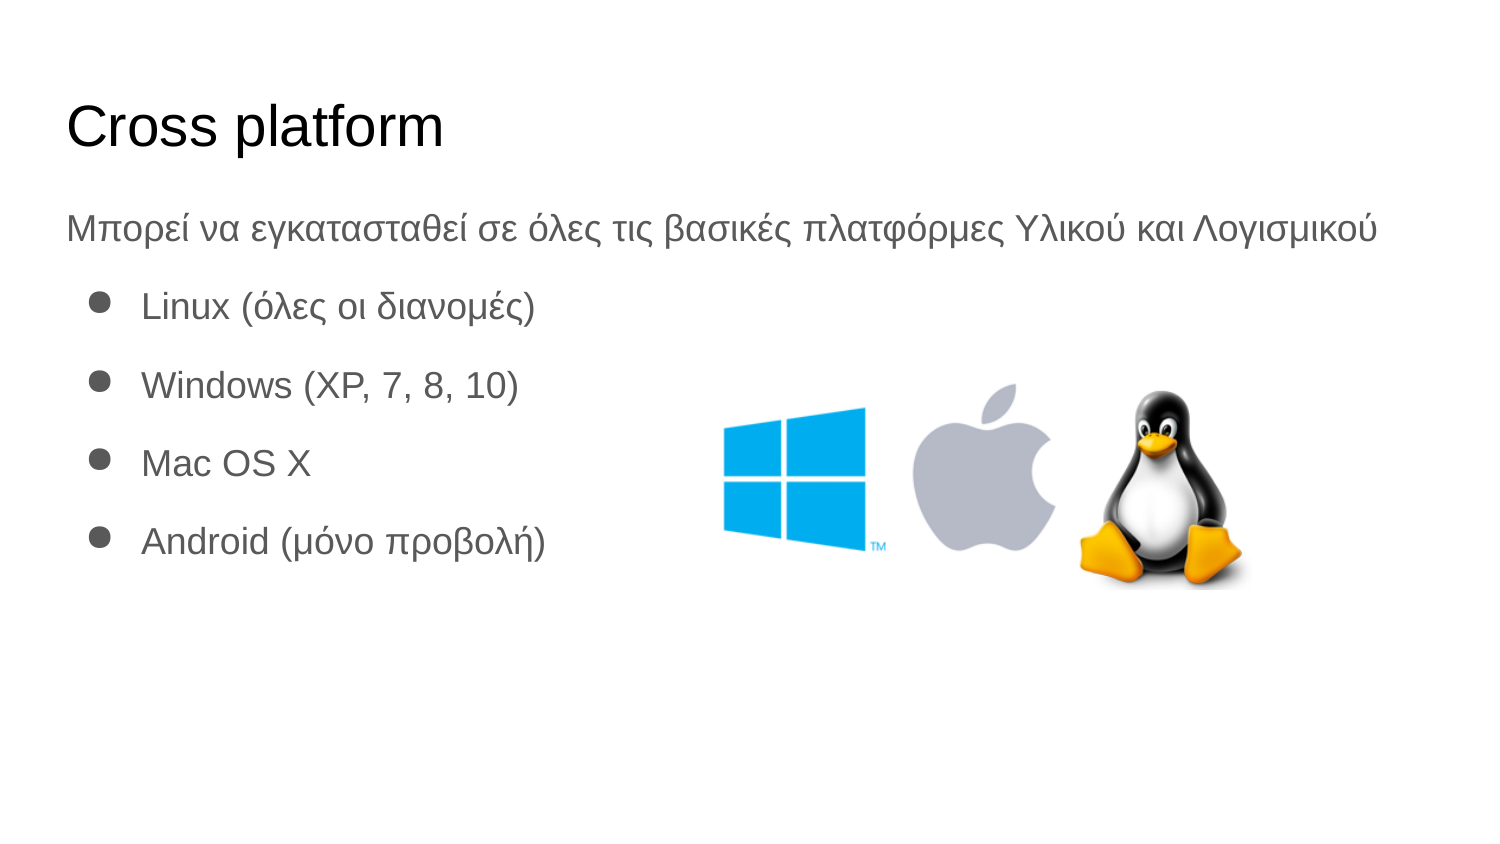

# Cross platform
Μπορεί να εγκατασταθεί σε όλες τις βασικές πλατφόρμες Υλικού και Λογισμικού
Linux (όλες οι διανομές)
Windows (XP, 7, 8, 10)
Mac OS X
Android (μόνο προβολή)